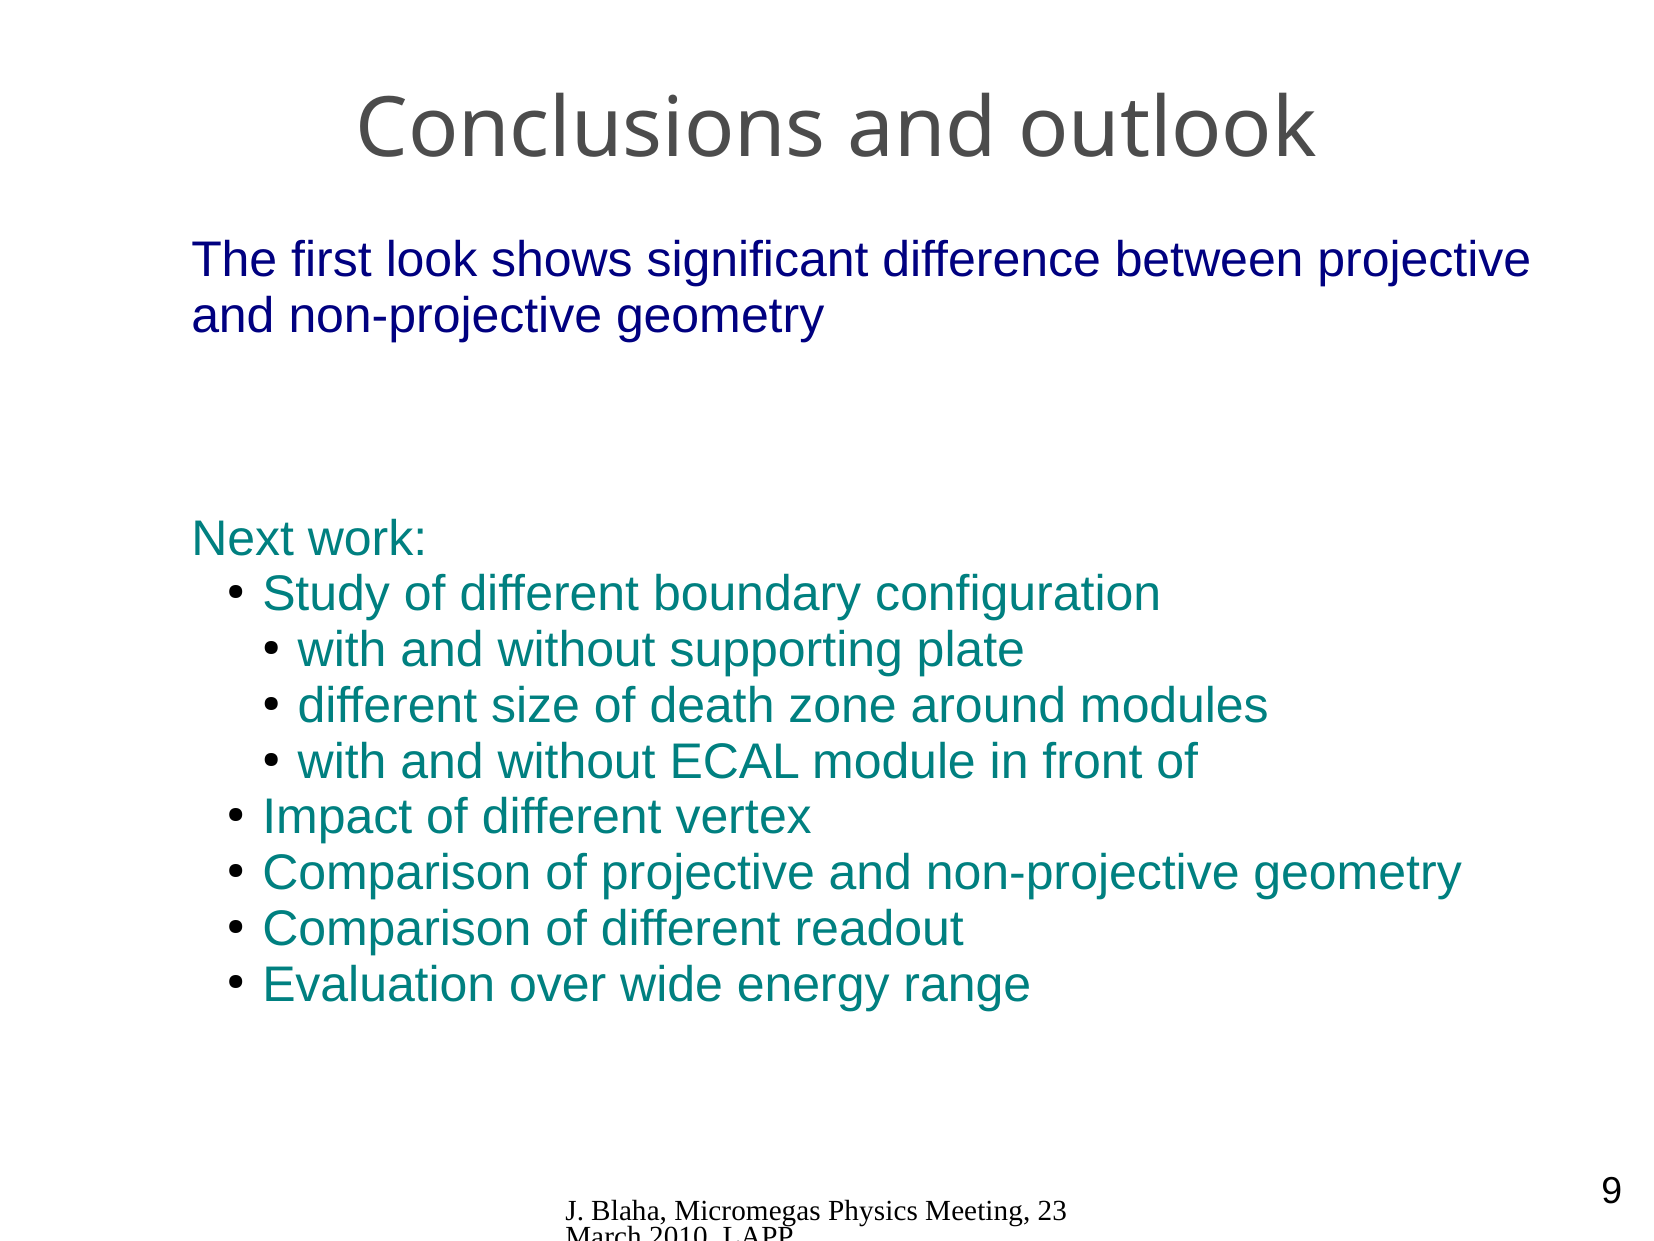

Conclusions and outlook
#
The first look shows significant difference between projective
and non-projective geometry
Next work:
Study of different boundary configuration
with and without supporting plate
different size of death zone around modules
with and without ECAL module in front of
Impact of different vertex
Comparison of projective and non-projective geometry
Comparison of different readout
Evaluation over wide energy range
9
J. Blaha, Micromegas Physics Meeting, 23 March 2010, LAPP